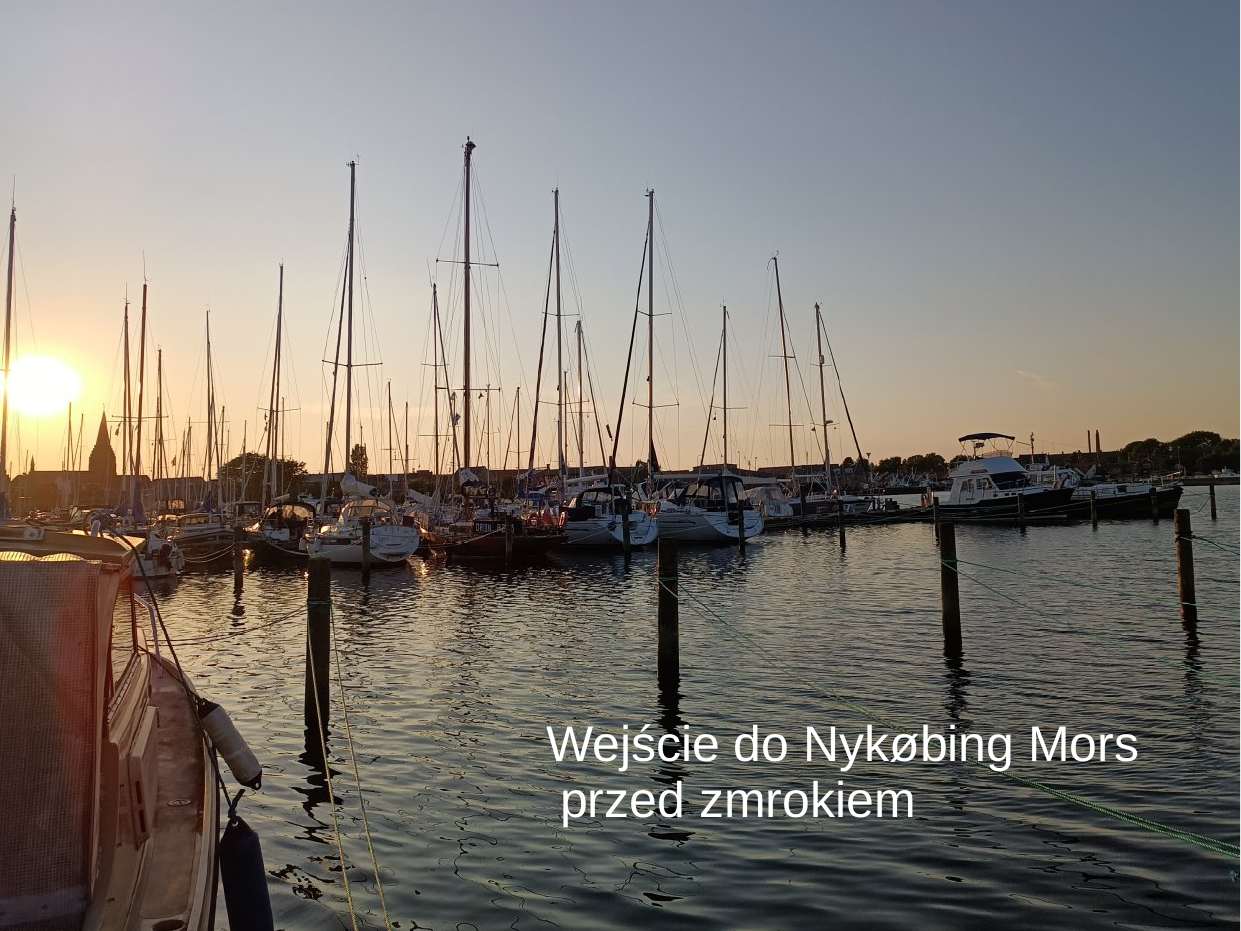

#
Wejście do Nykøbing Mors
 przed zmrokiem